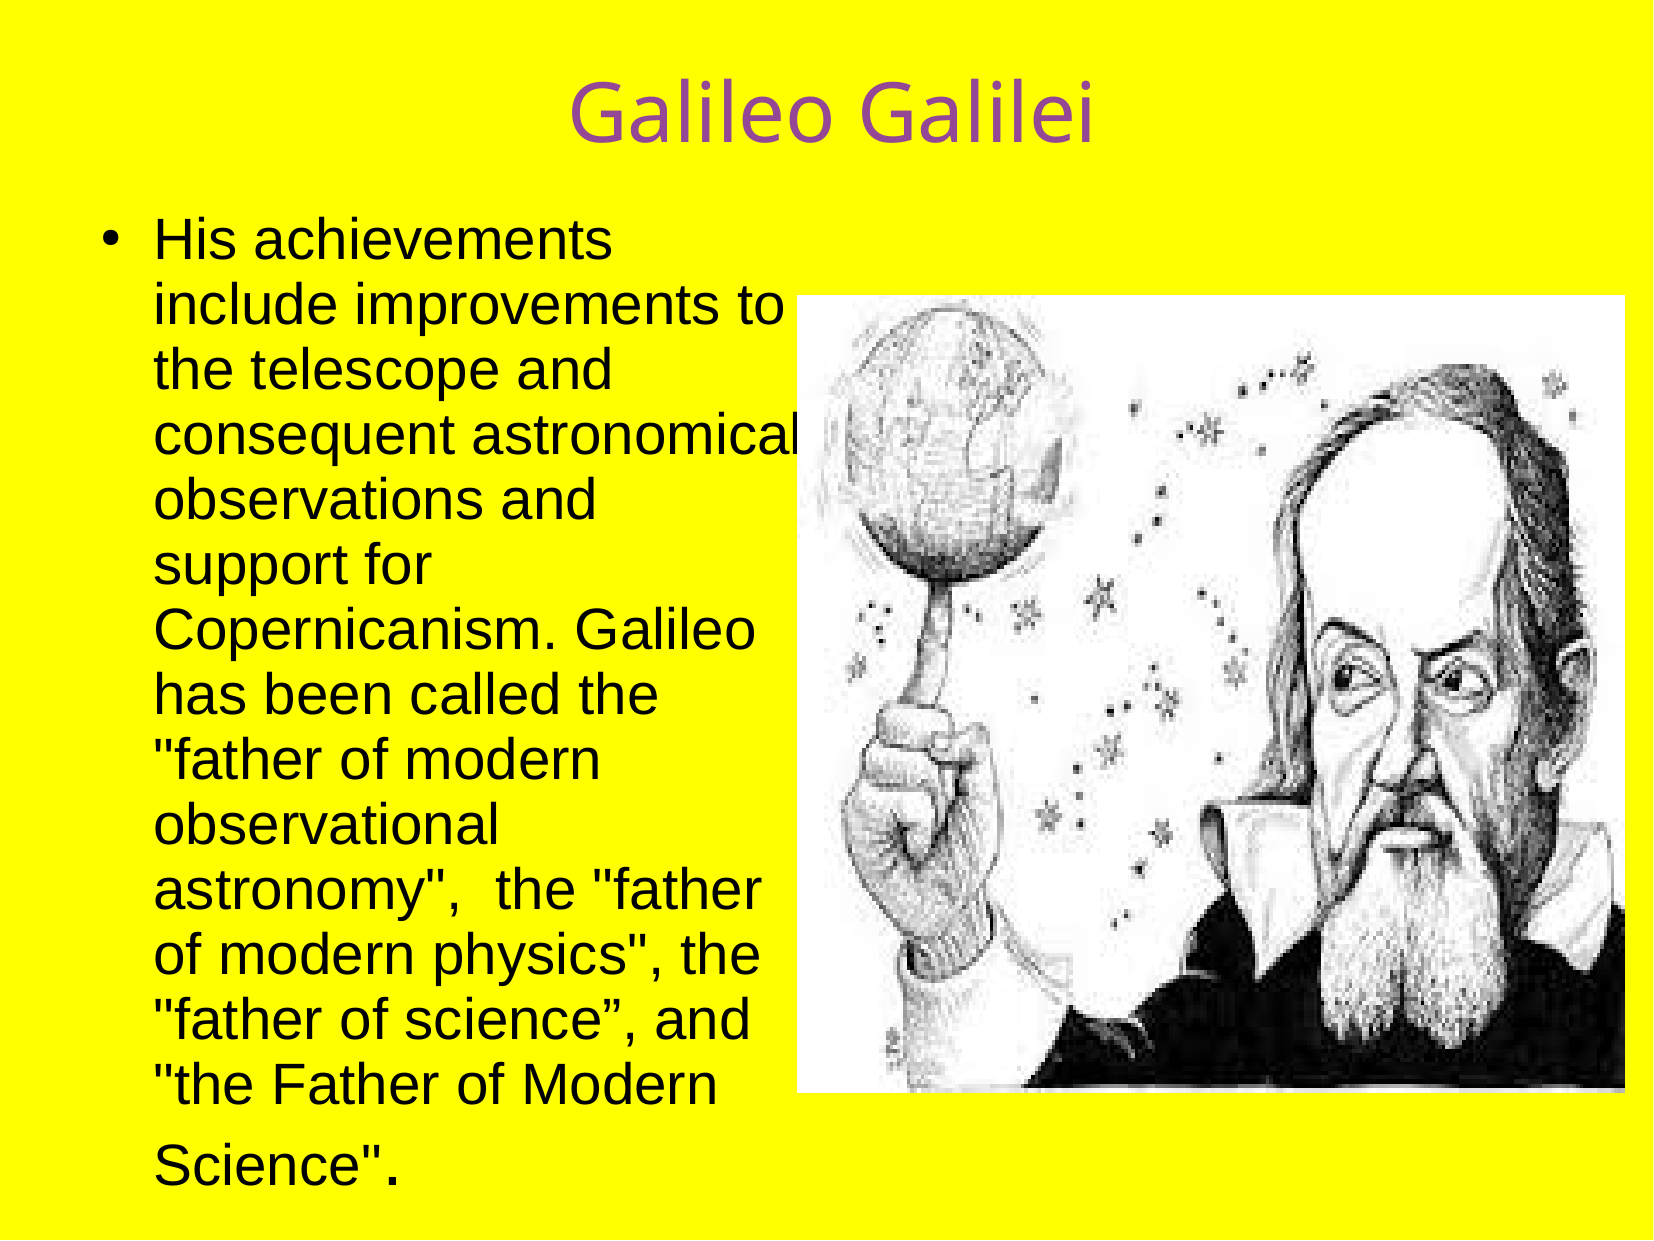

# Galileo Galilei
His achievements include improvements to the telescope and consequent astronomical observations and support for Copernicanism. Galileo has been called the "father of modern observational astronomy", the "father of modern physics", the "father of science”, and "the Father of Modern Science".